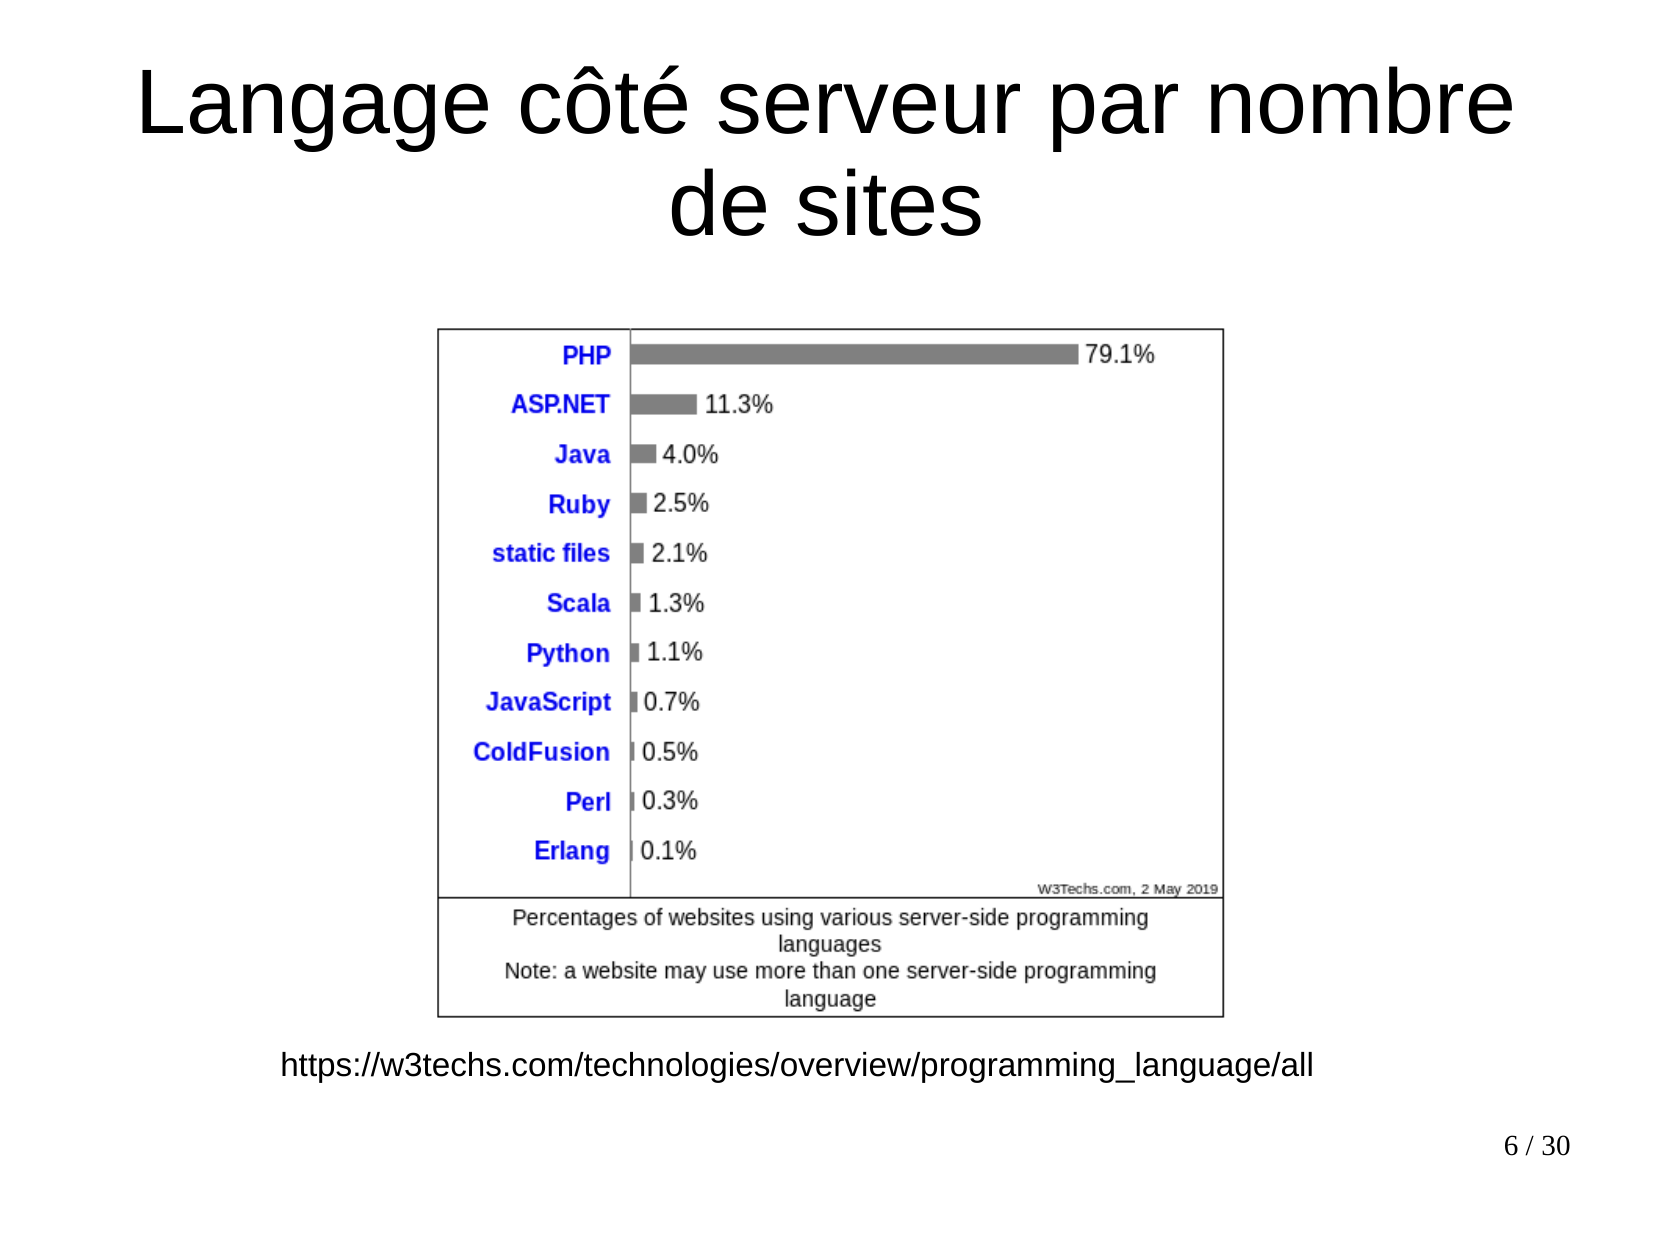

# Langage côté serveur par nombre de sites
https://w3techs.com/technologies/overview/programming_language/all
6